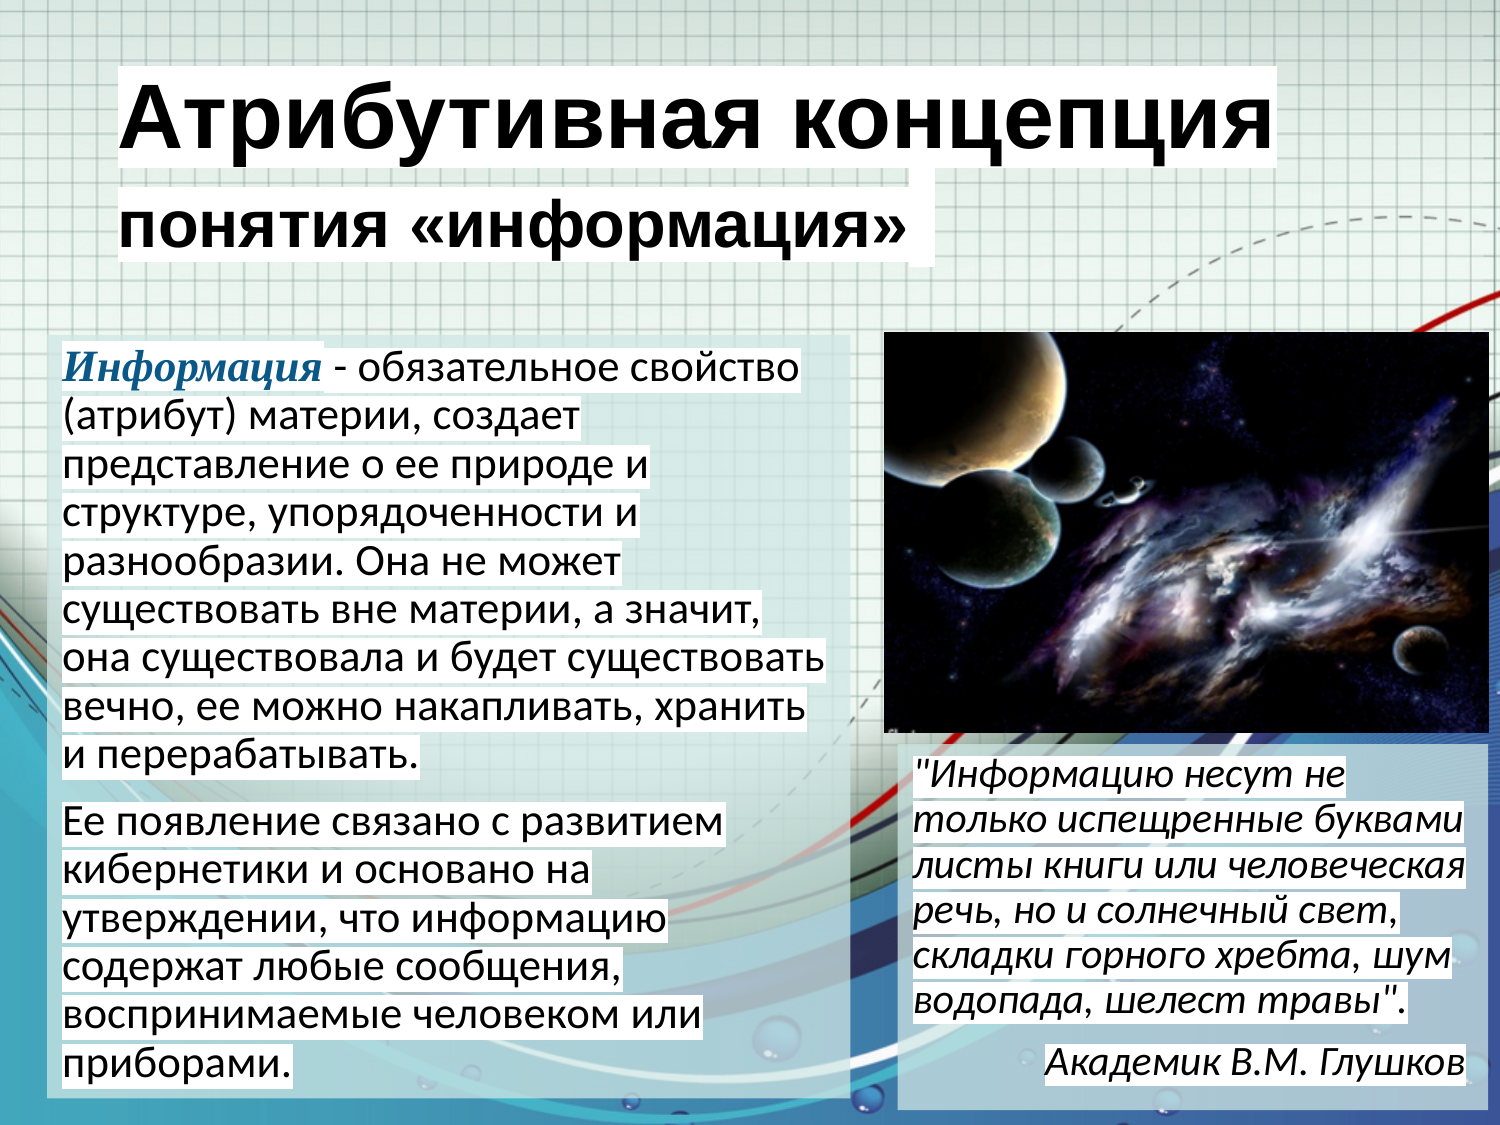

# Атрибутивная концепция понятия «информация»
Информация - обязательное свойство (атрибут) материи, создает представление о ее природе и структуре, упорядоченности и разнообразии. Она не может существовать вне материи, а значит, она существовала и будет существовать вечно, ее можно накапливать, хранить и перерабатывать.
Ее появление связано с развитием кибернетики и основано на утверждении, что информацию содержат любые сообщения, воспринимаемые человеком или приборами.
"Информацию несут не только испещренные буквами листы книги или человеческая речь, но и солнечный свет, складки горного хребта, шум водопада, шелест травы".
Академик В.М. Глушков